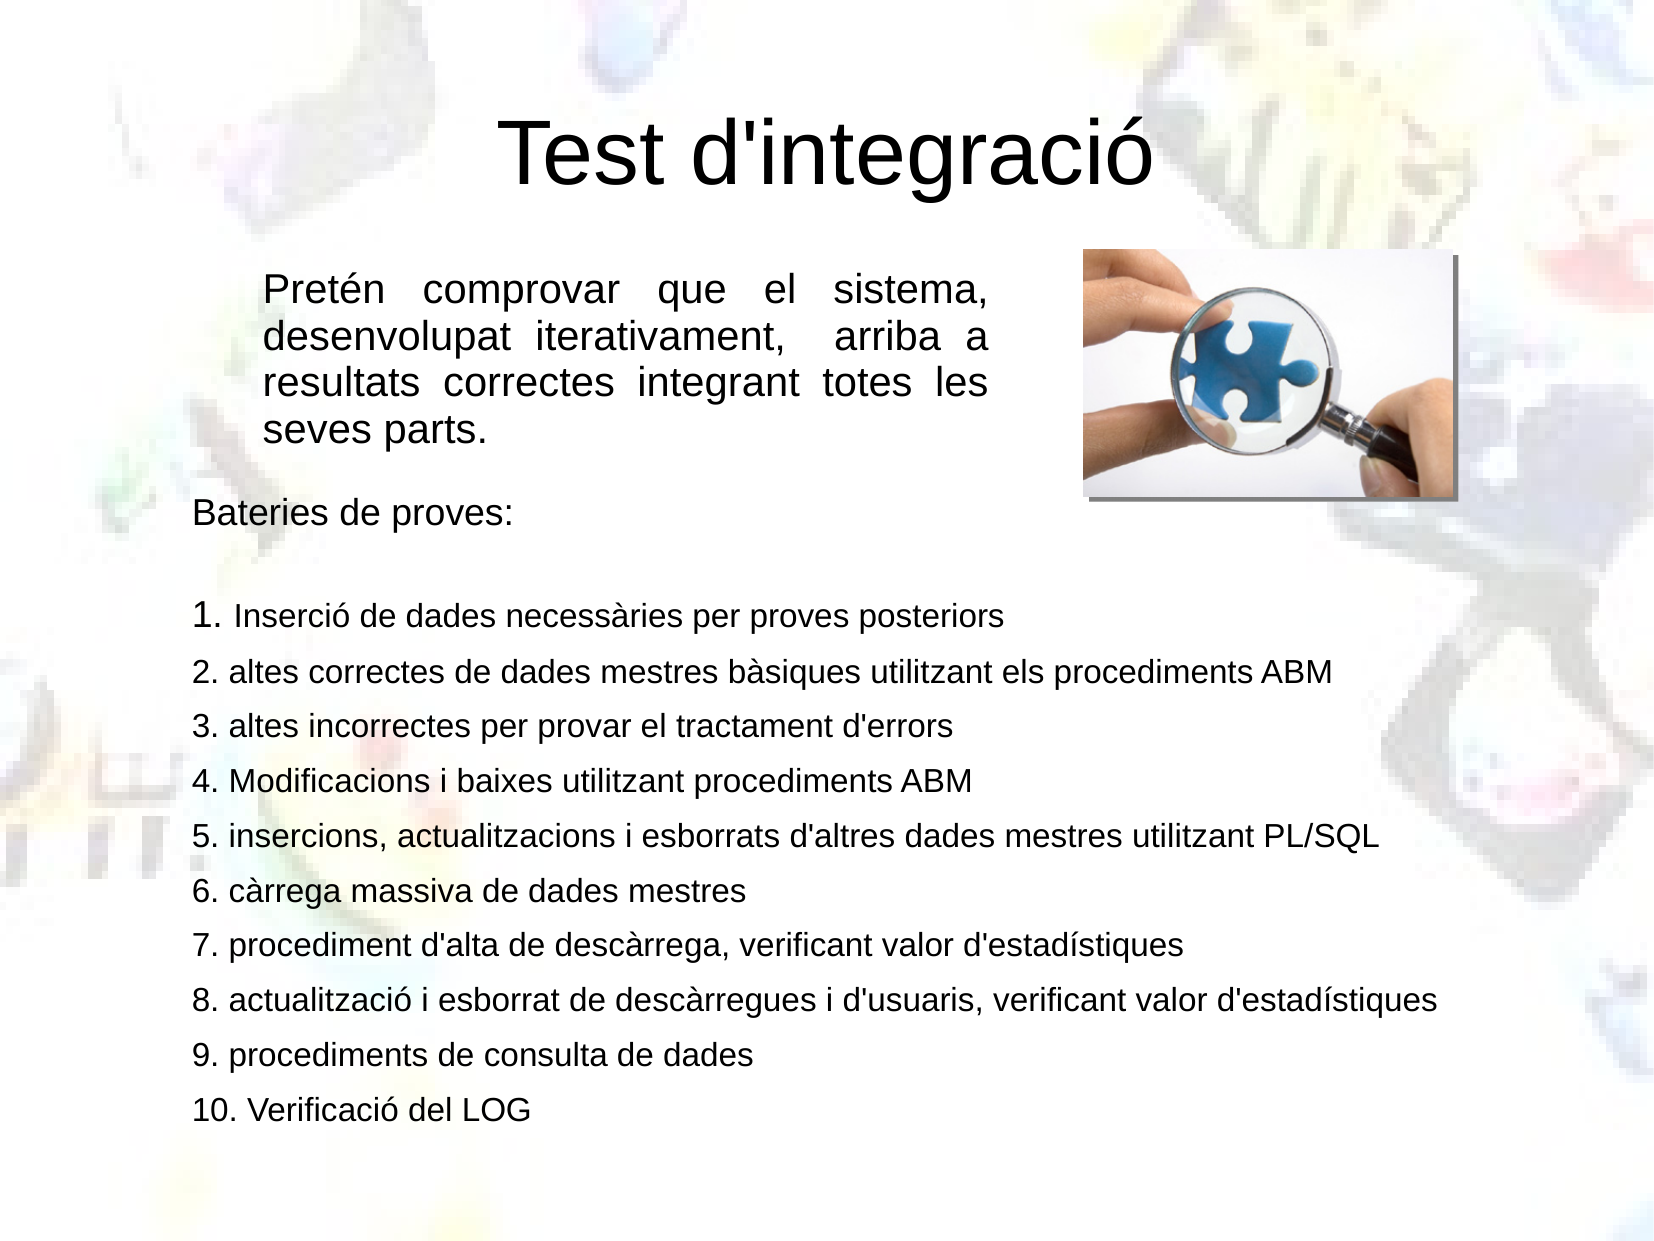

# Test d'integració
Pretén comprovar que el sistema, desenvolupat iterativament, arriba a resultats correctes integrant totes les seves parts.
Bateries de proves:
1. Inserció de dades necessàries per proves posteriors
2. altes correctes de dades mestres bàsiques utilitzant els procediments ABM
3. altes incorrectes per provar el tractament d'errors
4. Modificacions i baixes utilitzant procediments ABM
5. insercions, actualitzacions i esborrats d'altres dades mestres utilitzant PL/SQL
6. càrrega massiva de dades mestres
7. procediment d'alta de descàrrega, verificant valor d'estadístiques
8. actualització i esborrat de descàrregues i d'usuaris, verificant valor d'estadístiques
9. procediments de consulta de dades
10. Verificació del LOG